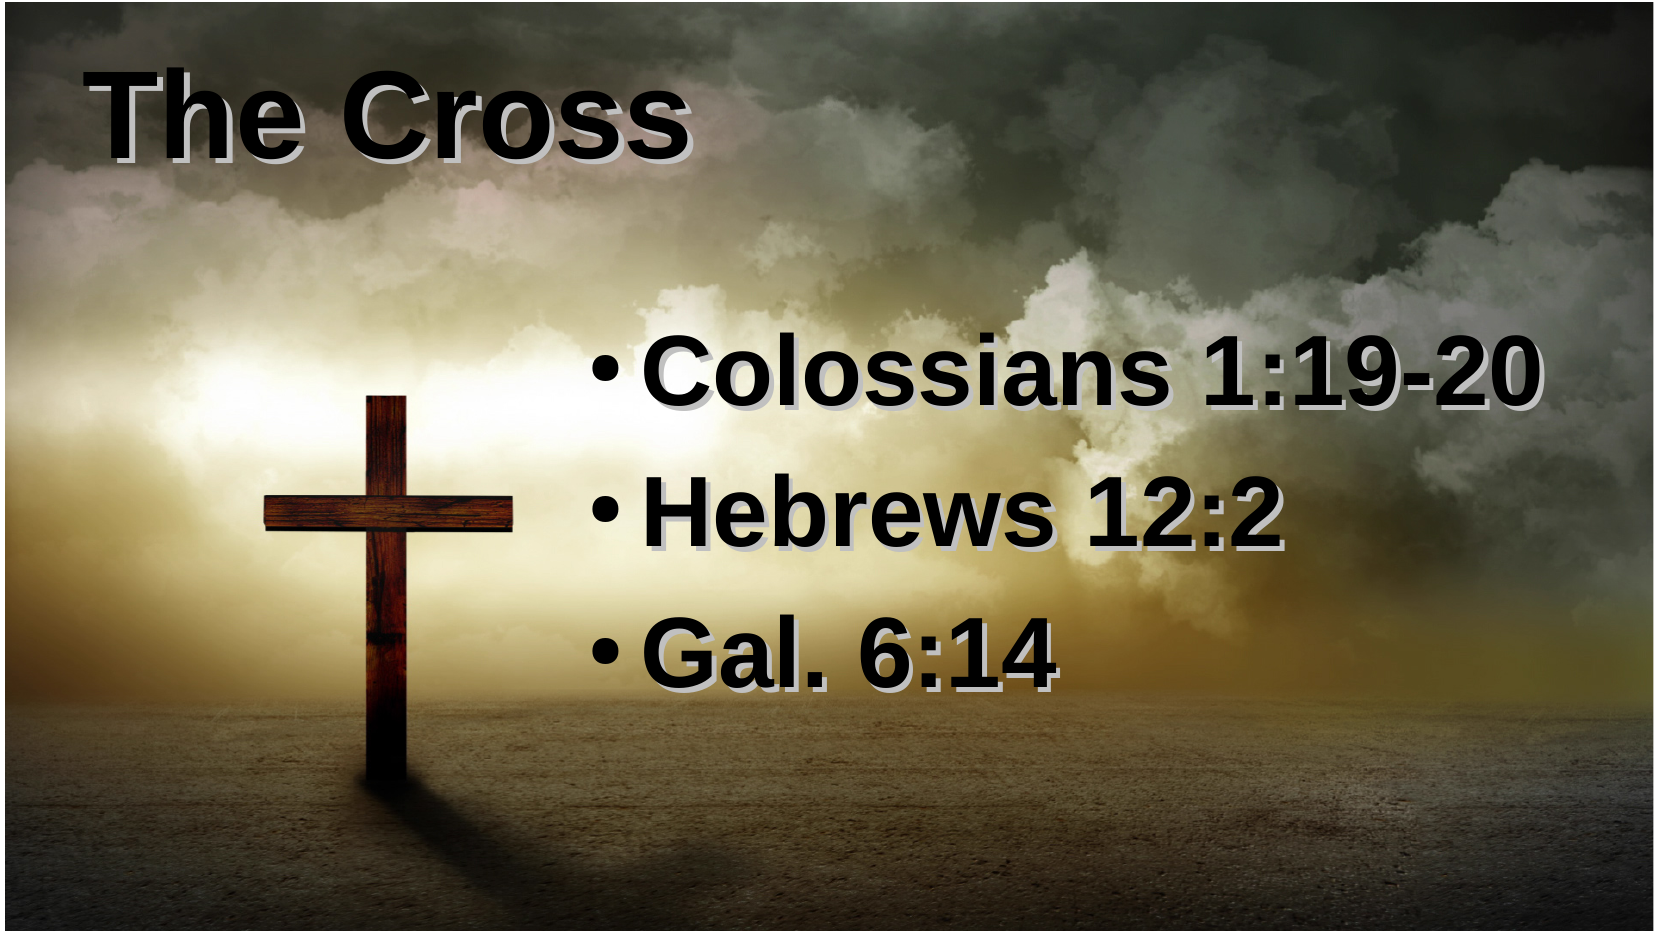

# The Cross
Colossians 1:19-20
Hebrews 12:2
Gal. 6:14